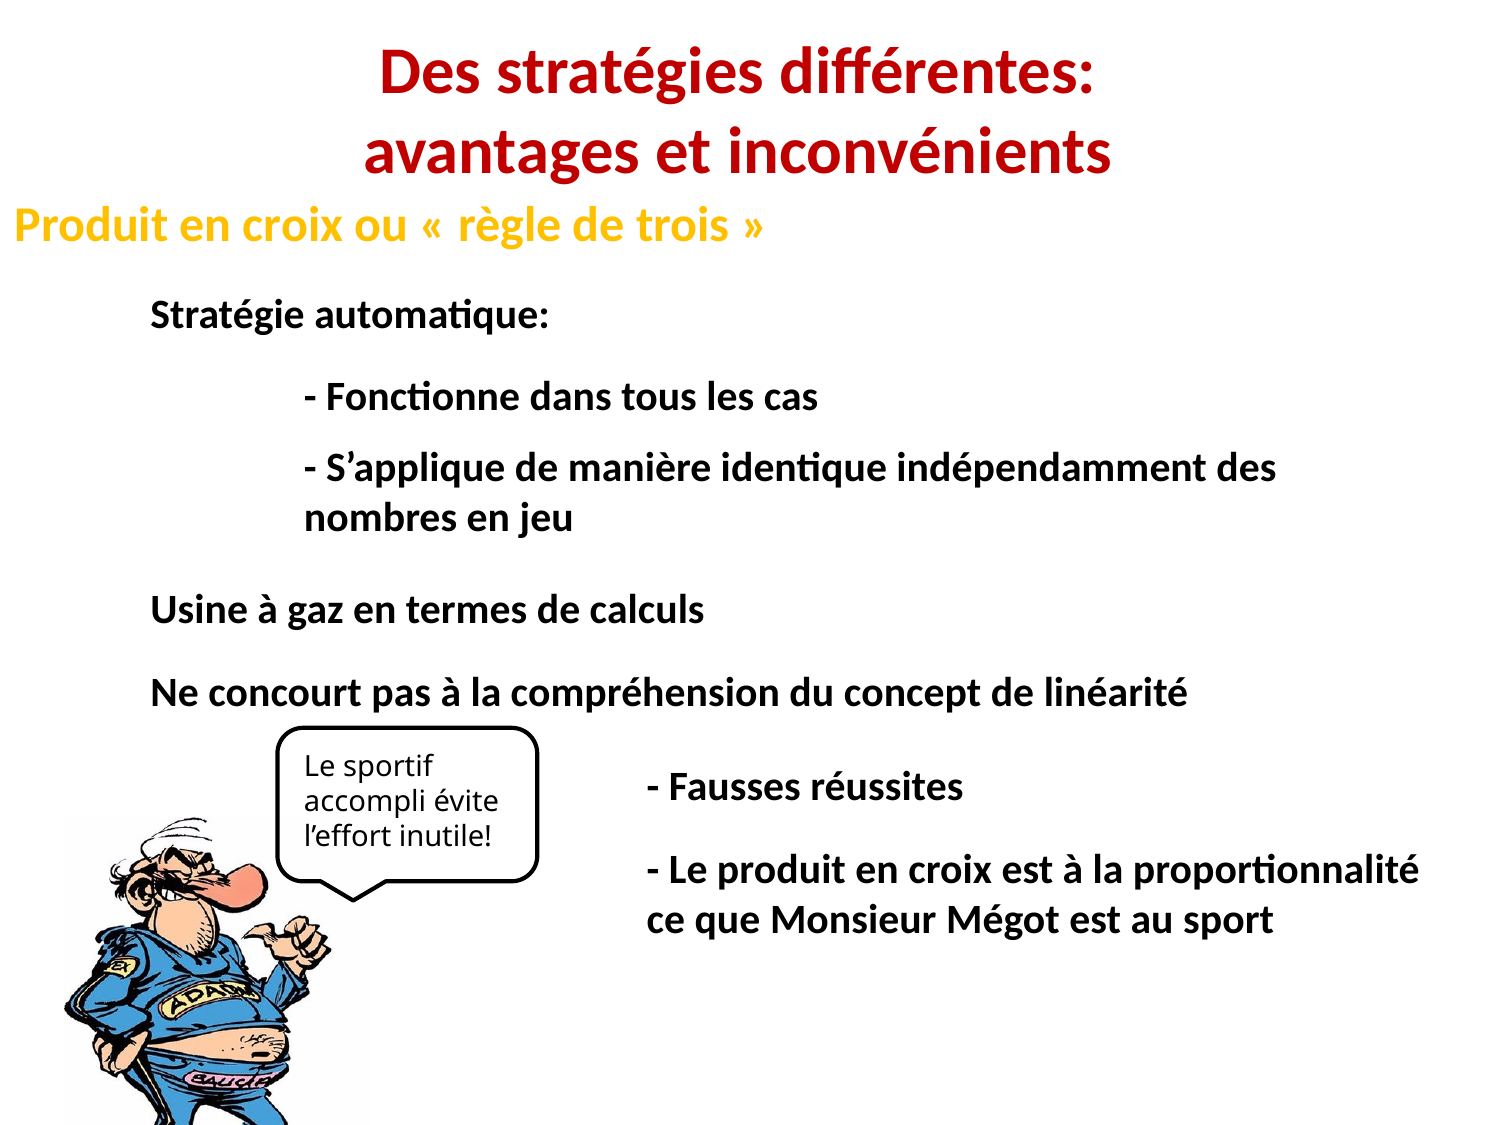

Des stratégies différentes:
avantages et inconvénients
Produit en croix ou « règle de trois »
Stratégie automatique:
- Fonctionne dans tous les cas
- S’applique de manière identique indépendamment des nombres en jeu
Usine à gaz en termes de calculs
Ne concourt pas à la compréhension du concept de linéarité
Le sportif accompli évite l’effort inutile!
- Fausses réussites
- Le produit en croix est à la proportionnalité ce que Monsieur Mégot est au sport